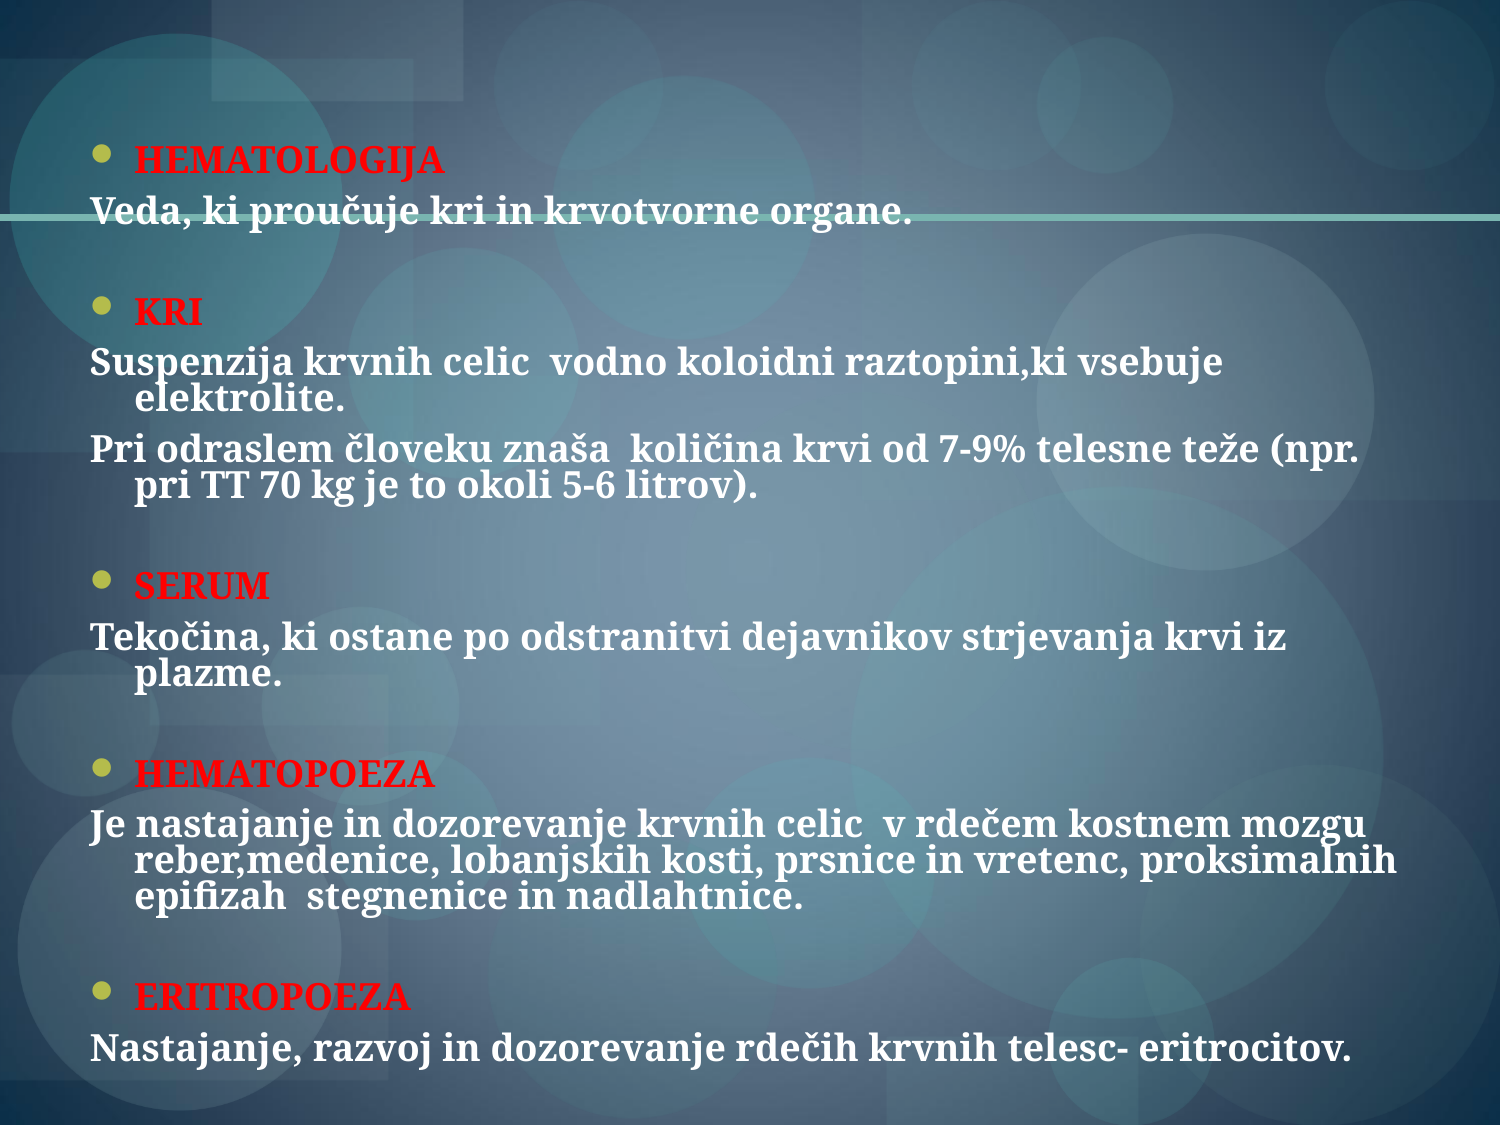

HEMATOLOGIJA
Veda, ki proučuje kri in krvotvorne organe.
KRI
Suspenzija krvnih celic vodno koloidni raztopini,ki vsebuje elektrolite.
Pri odraslem človeku znaša količina krvi od 7-9% telesne teže (npr. pri TT 70 kg je to okoli 5-6 litrov).
SERUM
Tekočina, ki ostane po odstranitvi dejavnikov strjevanja krvi iz plazme.
HEMATOPOEZA
Je nastajanje in dozorevanje krvnih celic v rdečem kostnem mozgu reber,medenice, lobanjskih kosti, prsnice in vretenc, proksimalnih epifizah stegnenice in nadlahtnice.
ERITROPOEZA
Nastajanje, razvoj in dozorevanje rdečih krvnih telesc- eritrocitov.